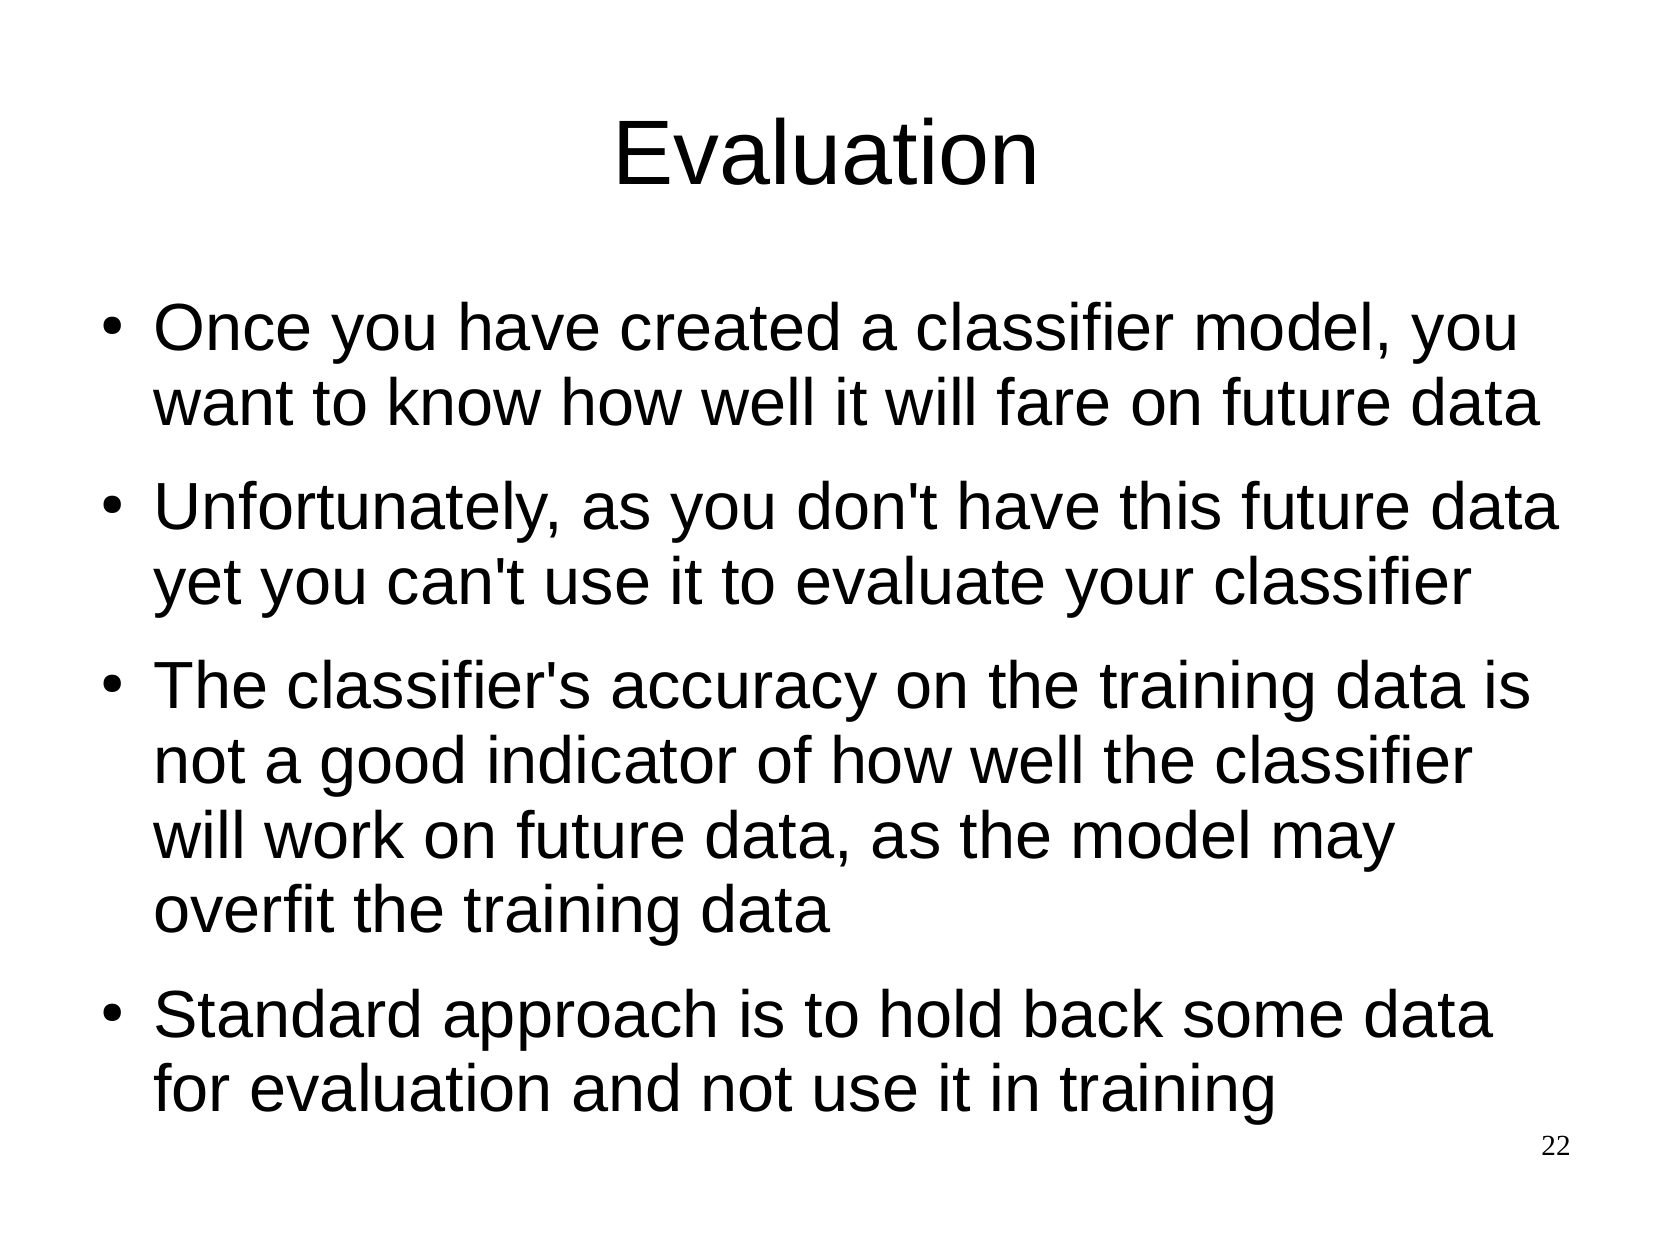

# Evaluation
Once you have created a classifier model, you want to know how well it will fare on future data
Unfortunately, as you don't have this future data yet you can't use it to evaluate your classifier
The classifier's accuracy on the training data is not a good indicator of how well the classifier will work on future data, as the model may overfit the training data
Standard approach is to hold back some data for evaluation and not use it in training
22